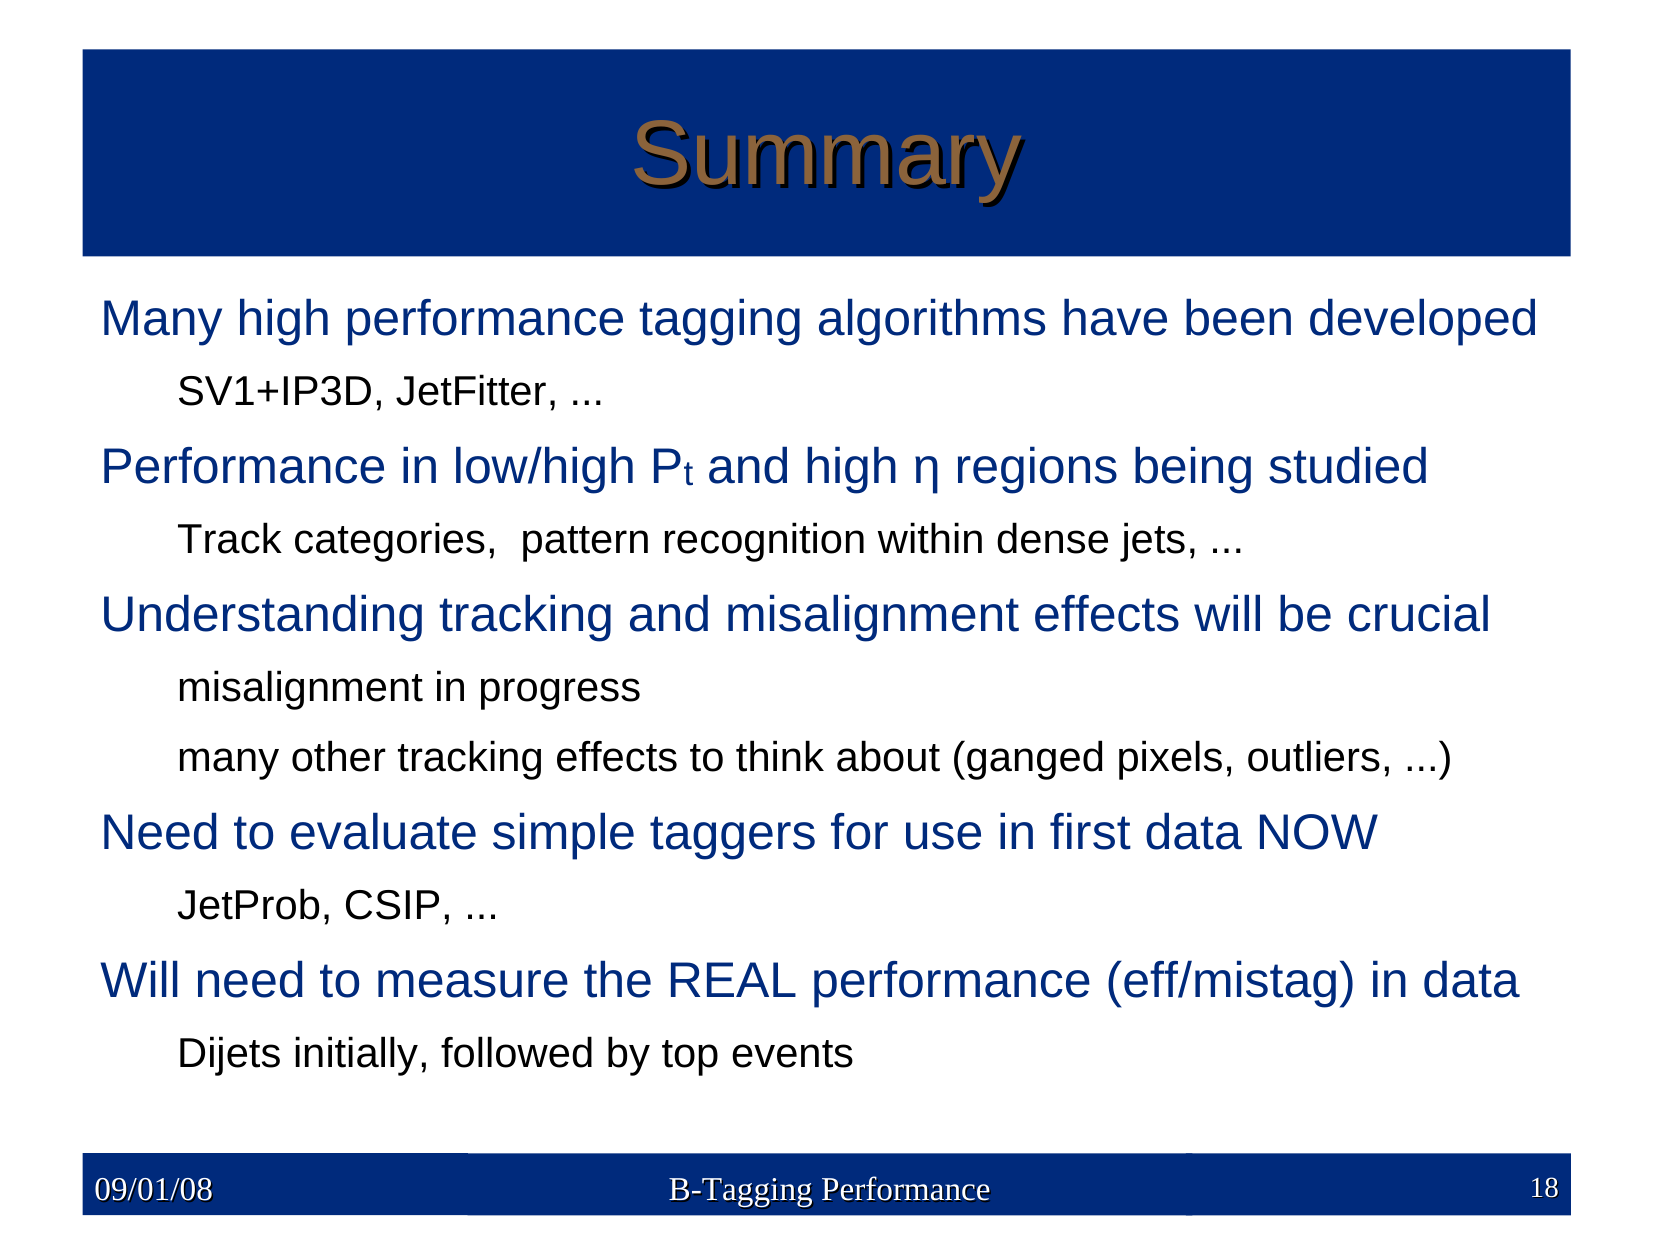

# Summary
Many high performance tagging algorithms have been developed
SV1+IP3D, JetFitter, ...
Performance in low/high Pt and high η regions being studied
Track categories, pattern recognition within dense jets, ...
Understanding tracking and misalignment effects will be crucial
misalignment in progress
many other tracking effects to think about (ganged pixels, outliers, ...)
Need to evaluate simple taggers for use in first data NOW
JetProb, CSIP, ...
Will need to measure the REAL performance (eff/mistag) in data
Dijets initially, followed by top events
B-Tagging Performance
18